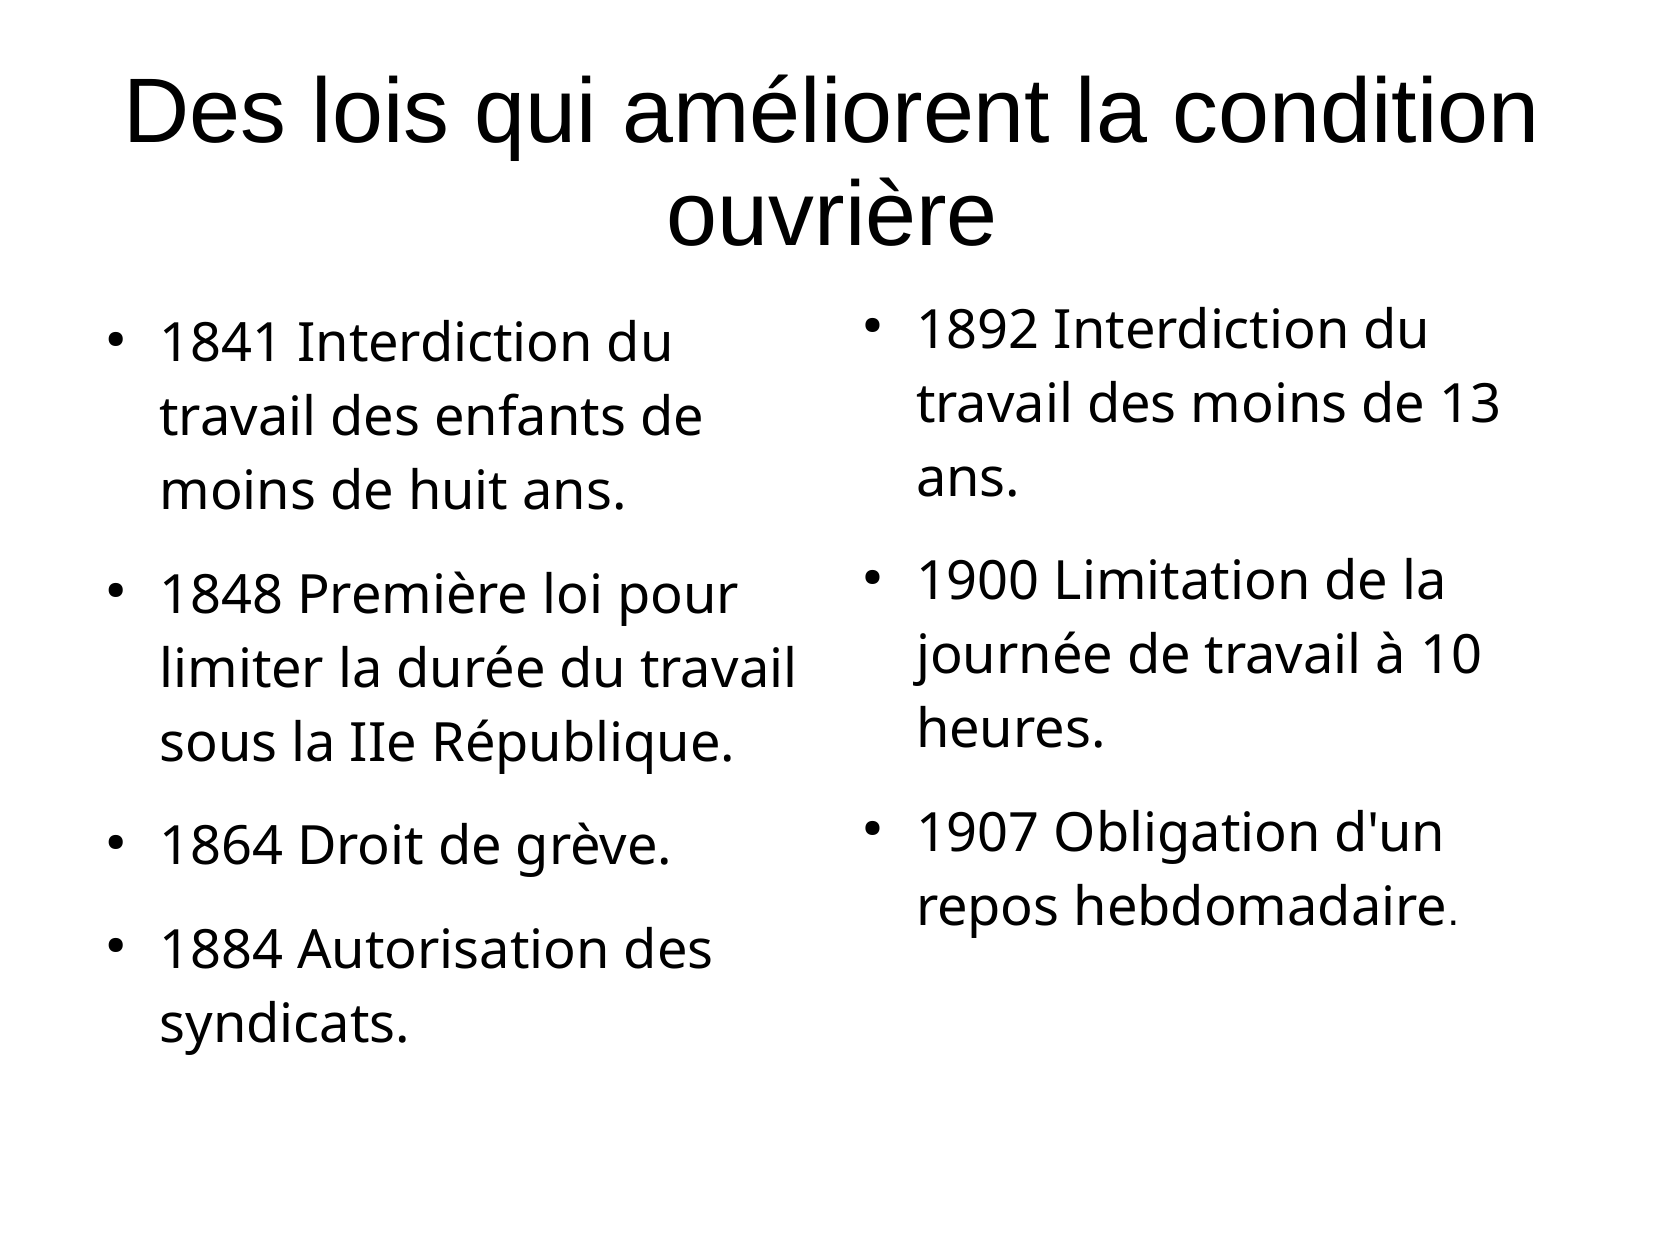

# Des lois qui améliorent la condition ouvrière
1892 Interdiction du travail des moins de 13 ans.
1900 Limitation de la journée de travail à 10 heures.
1907 Obligation d'un repos hebdomadaire.
1841 Interdiction du travail des enfants de moins de huit ans.
1848 Première loi pour limiter la durée du travail sous la IIe République.
1864 Droit de grève.
1884 Autorisation des syndicats.